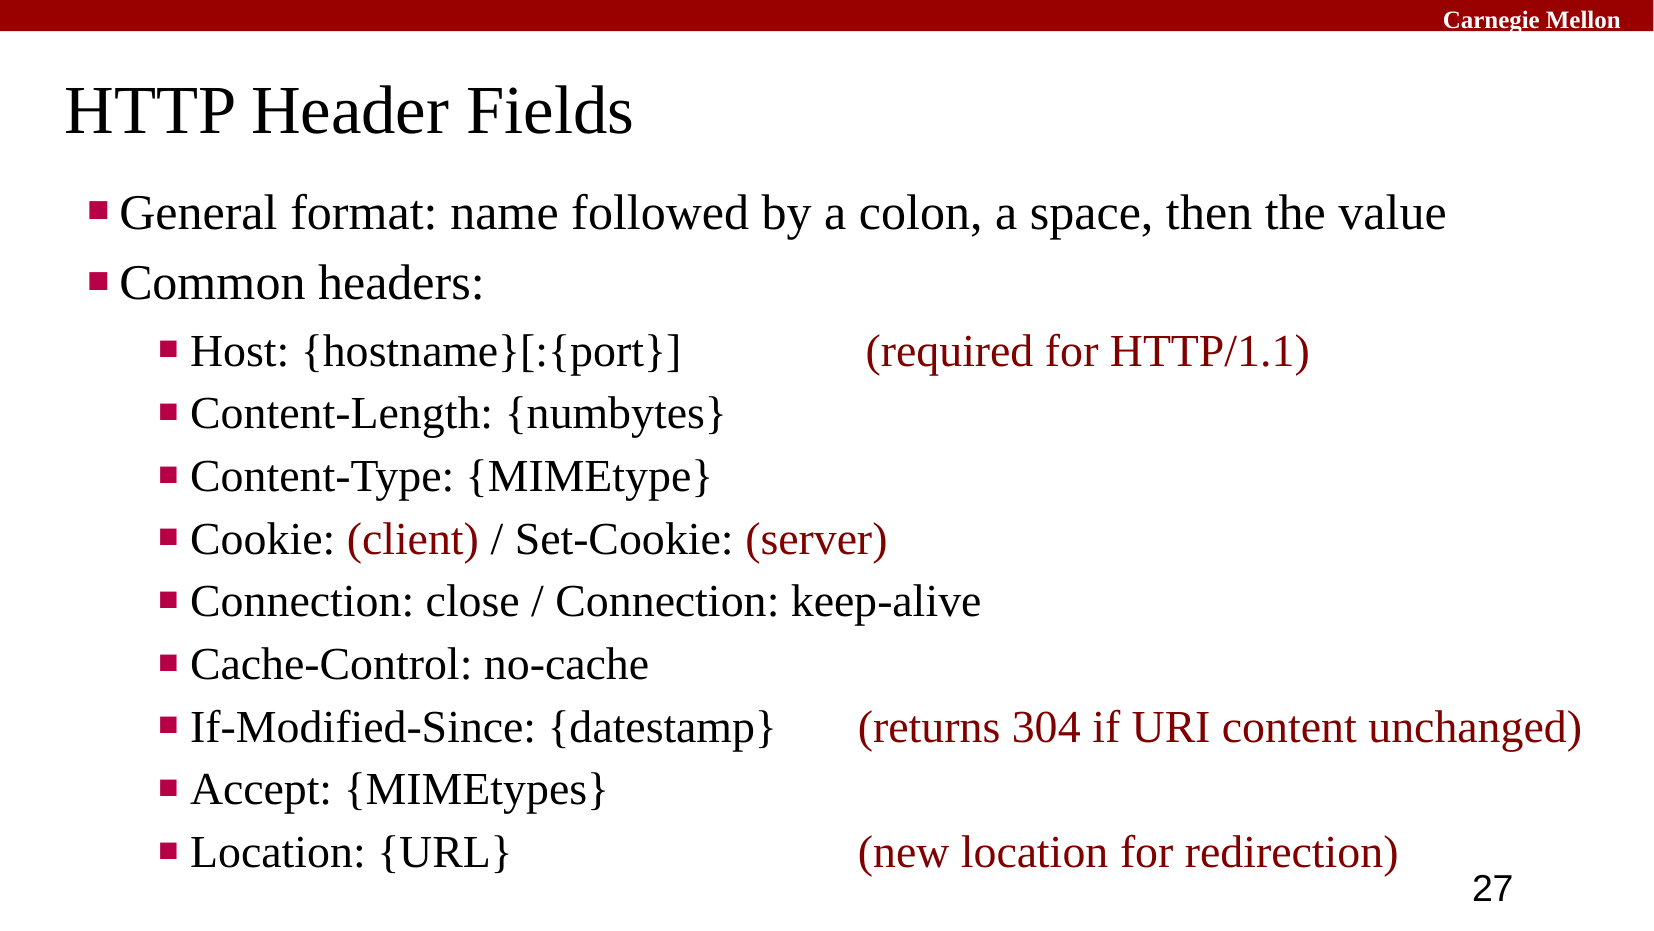

# HTTP Header Fields
General format: name followed by a colon, a space, then the value
Common headers:
Host: {hostname}[:{port}] (required for HTTP/1.1)
Content-Length: {numbytes}
Content-Type: {MIMEtype}
Cookie: (client) / Set-Cookie: (server)
Connection: close / Connection: keep-alive
Cache-Control: no-cache
If-Modified-Since: {datestamp} (returns 304 if URI content unchanged)
Accept: {MIMEtypes}
Location: {URL} (new location for redirection)